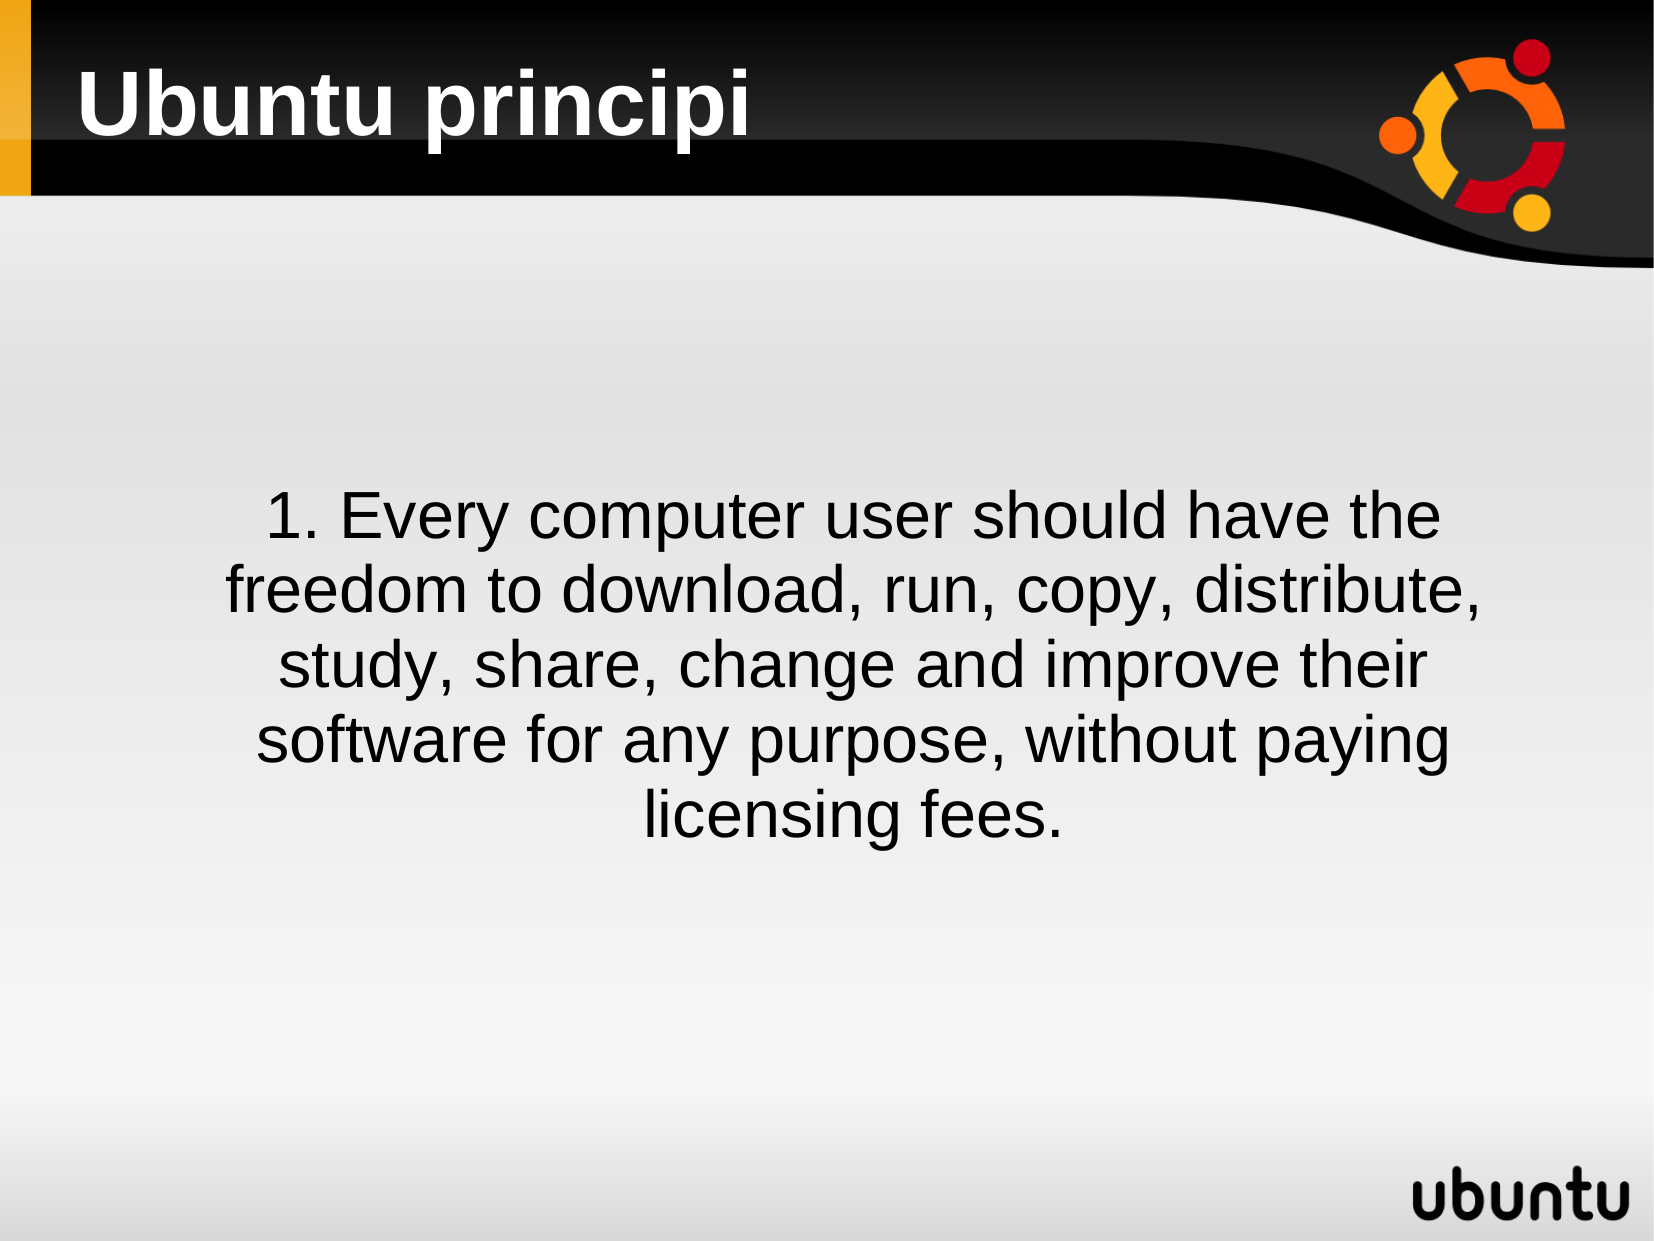

# Ubuntu principi
1. Every computer user should have the freedom to download, run, copy, distribute, study, share, change and improve their software for any purpose, without paying licensing fees.